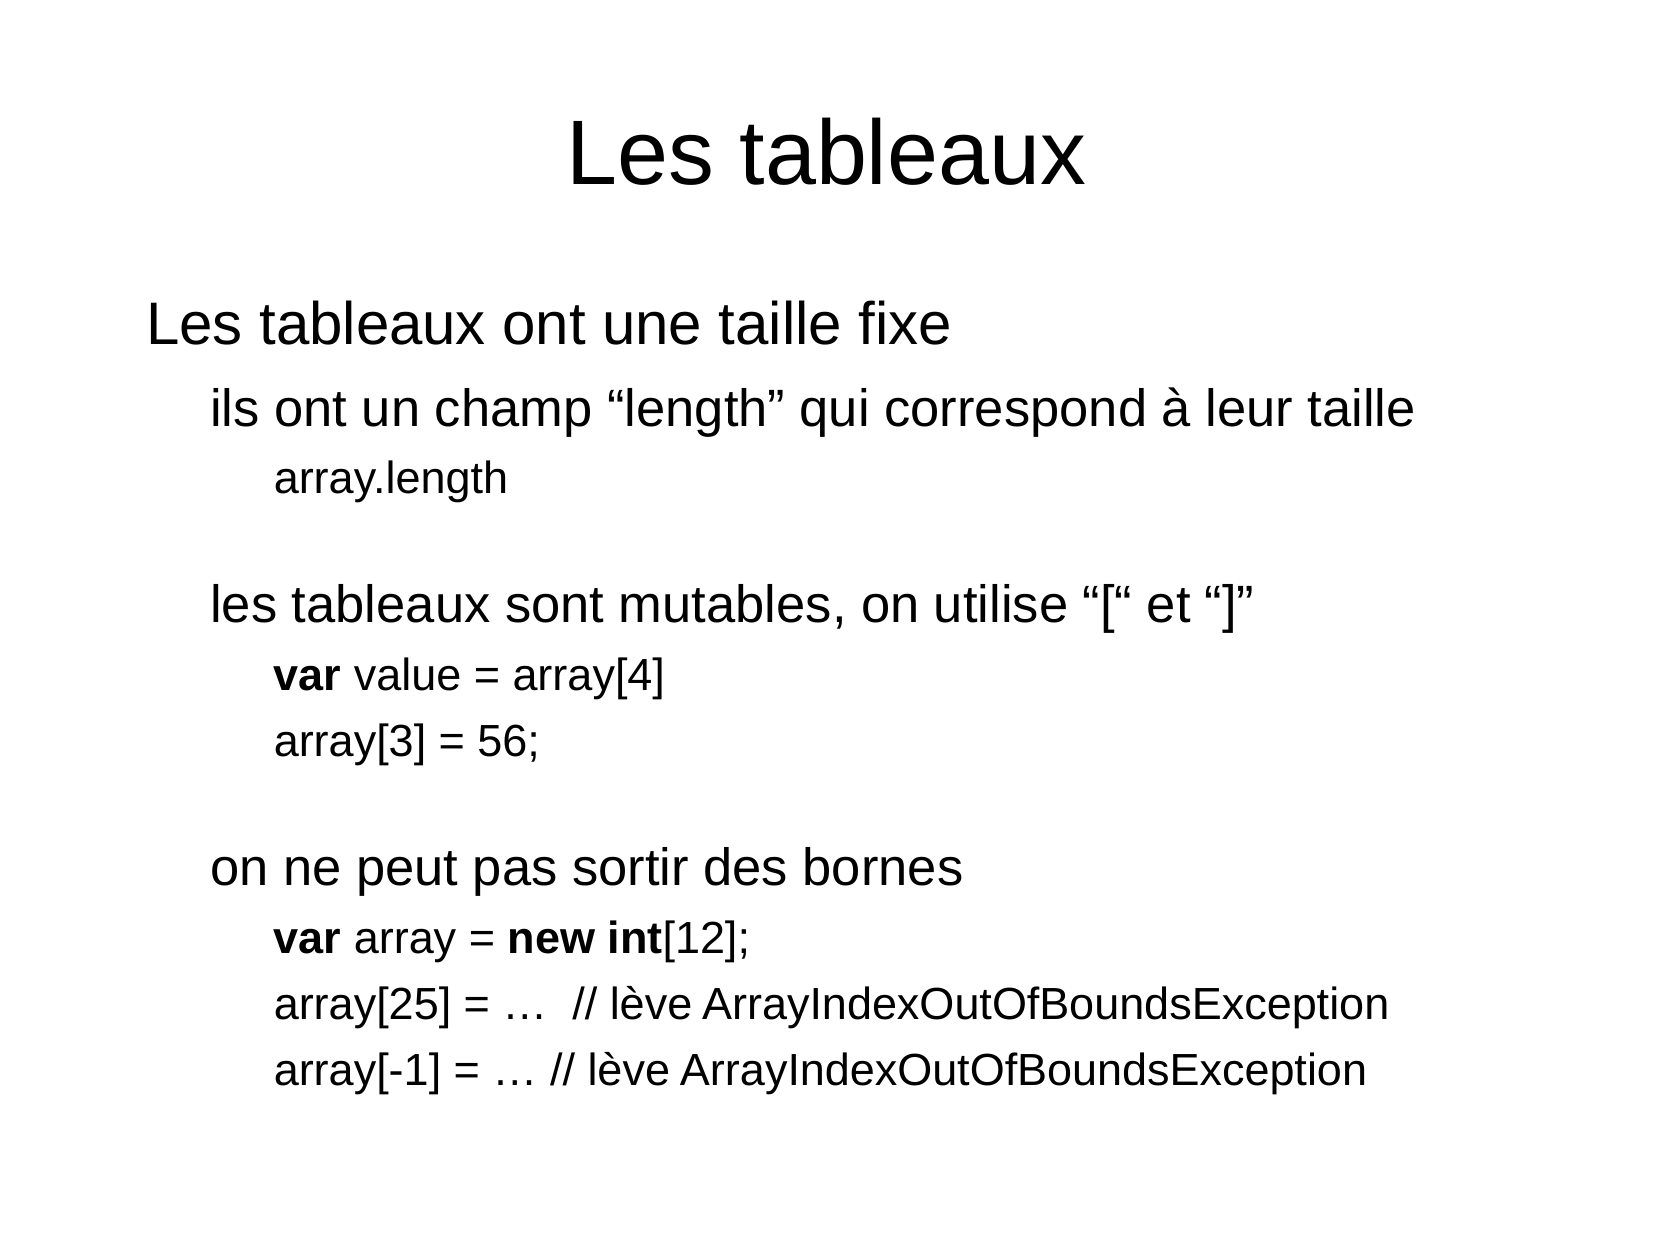

Les tableaux
# Les tableaux ont une taille fixe
ils ont un champ “length” qui correspond à leur taille
array.length
les tableaux sont mutables, on utilise “[“ et “]”
var value = array[4]
array[3] = 56;
on ne peut pas sortir des bornes
var array = new int[12];
array[25] = … // lève ArrayIndexOutOfBoundsException
array[-1] = … // lève ArrayIndexOutOfBoundsException